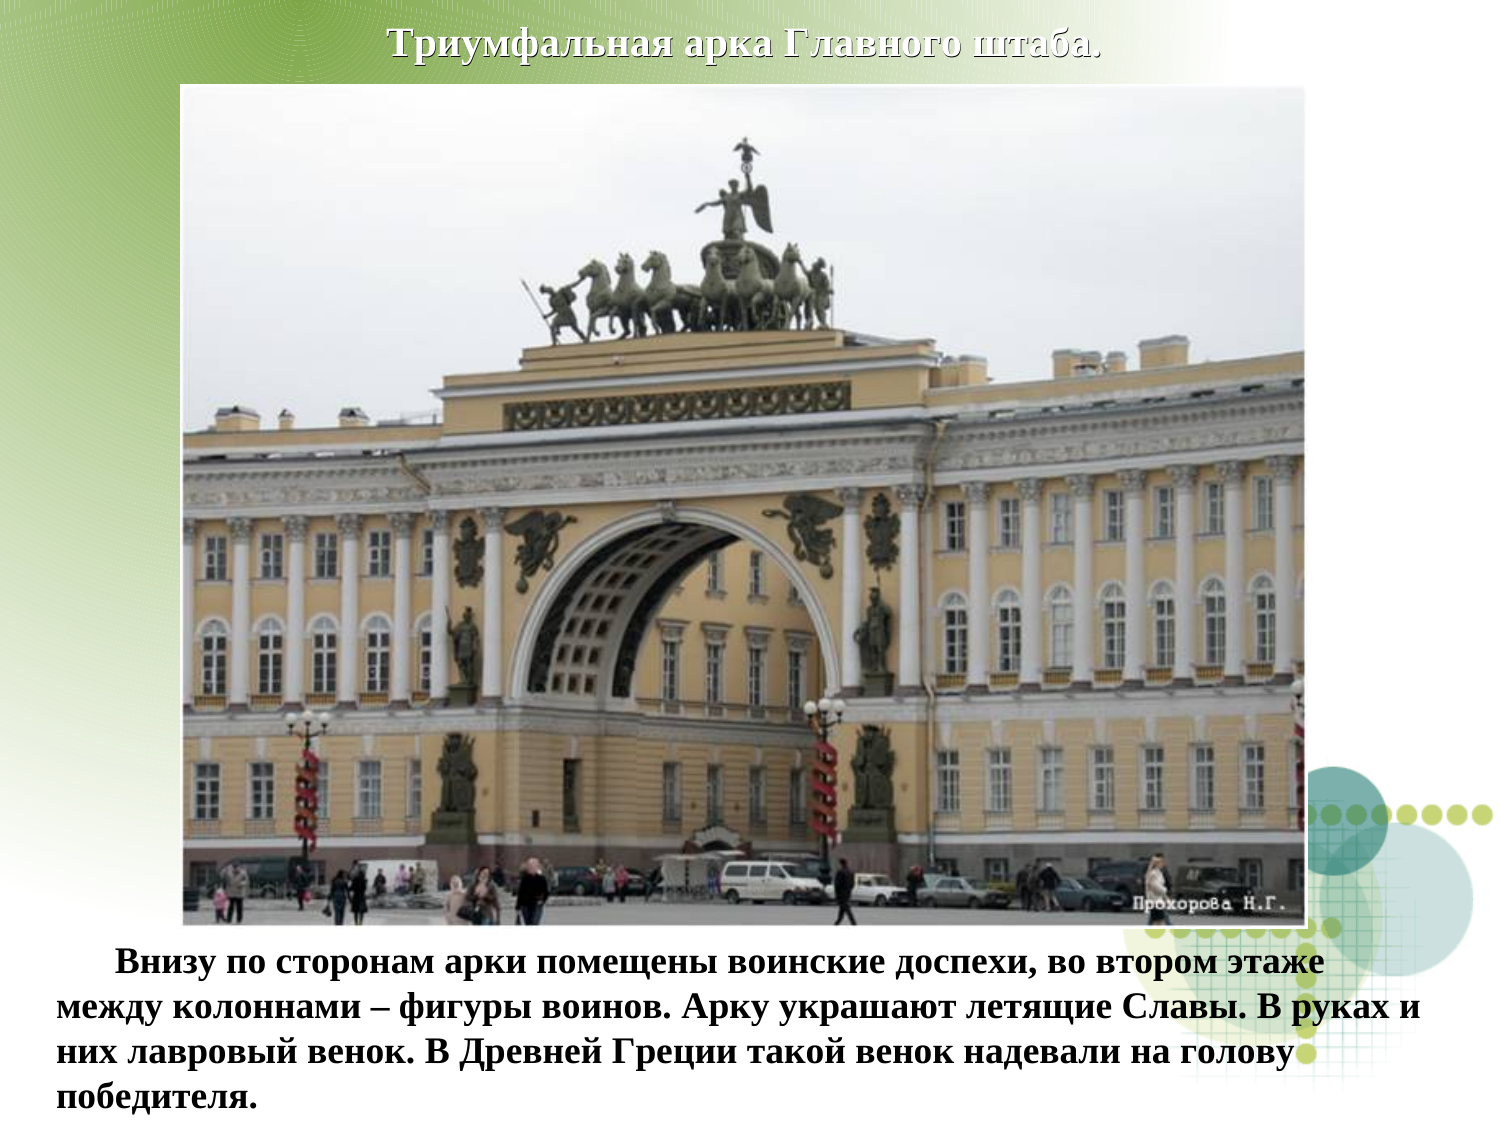

# Триумфальная арка Главного штаба.
Внизу по сторонам арки помещены воинские доспехи, во втором этаже между колоннами – фигуры воинов. Арку украшают летящие Славы. В руках и них лавровый венок. В Древней Греции такой венок надевали на голову победителя.